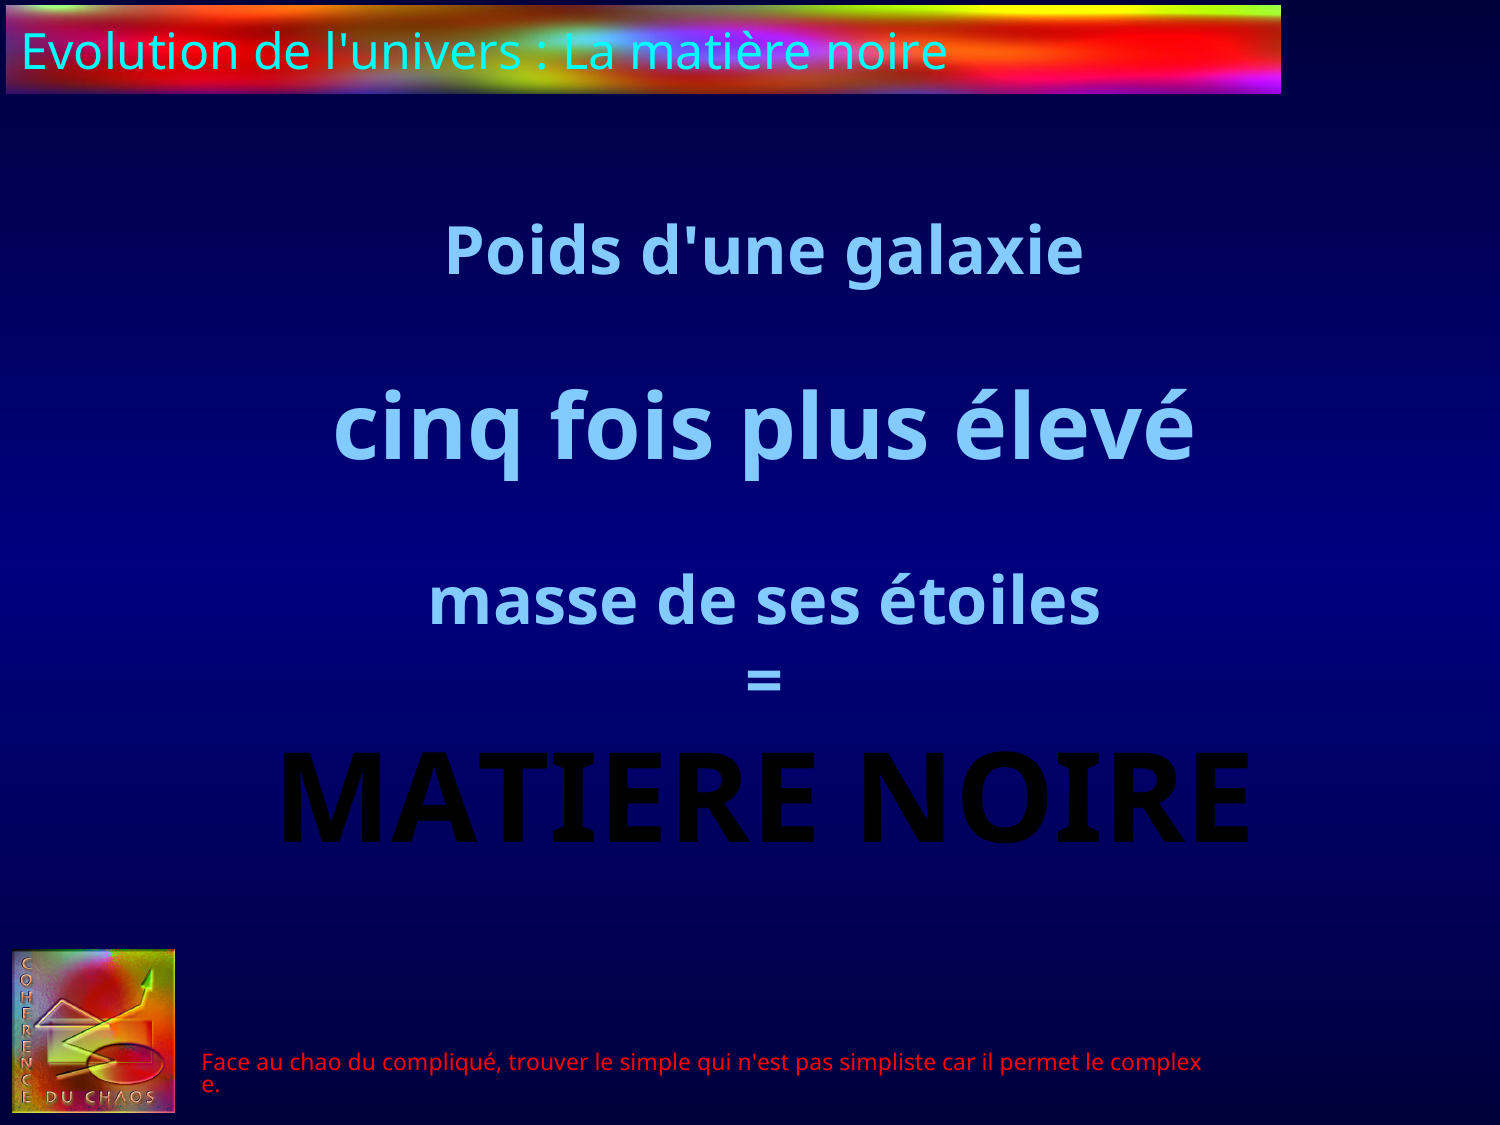

#
Evolution de l'univers : La matière noire
Poids d'une galaxie
cinq fois plus élevé
masse de ses étoiles
=
MATIERE NOIRE
Face au chao du compliqué, trouver le simple qui n'est pas simpliste car il permet le complexe.